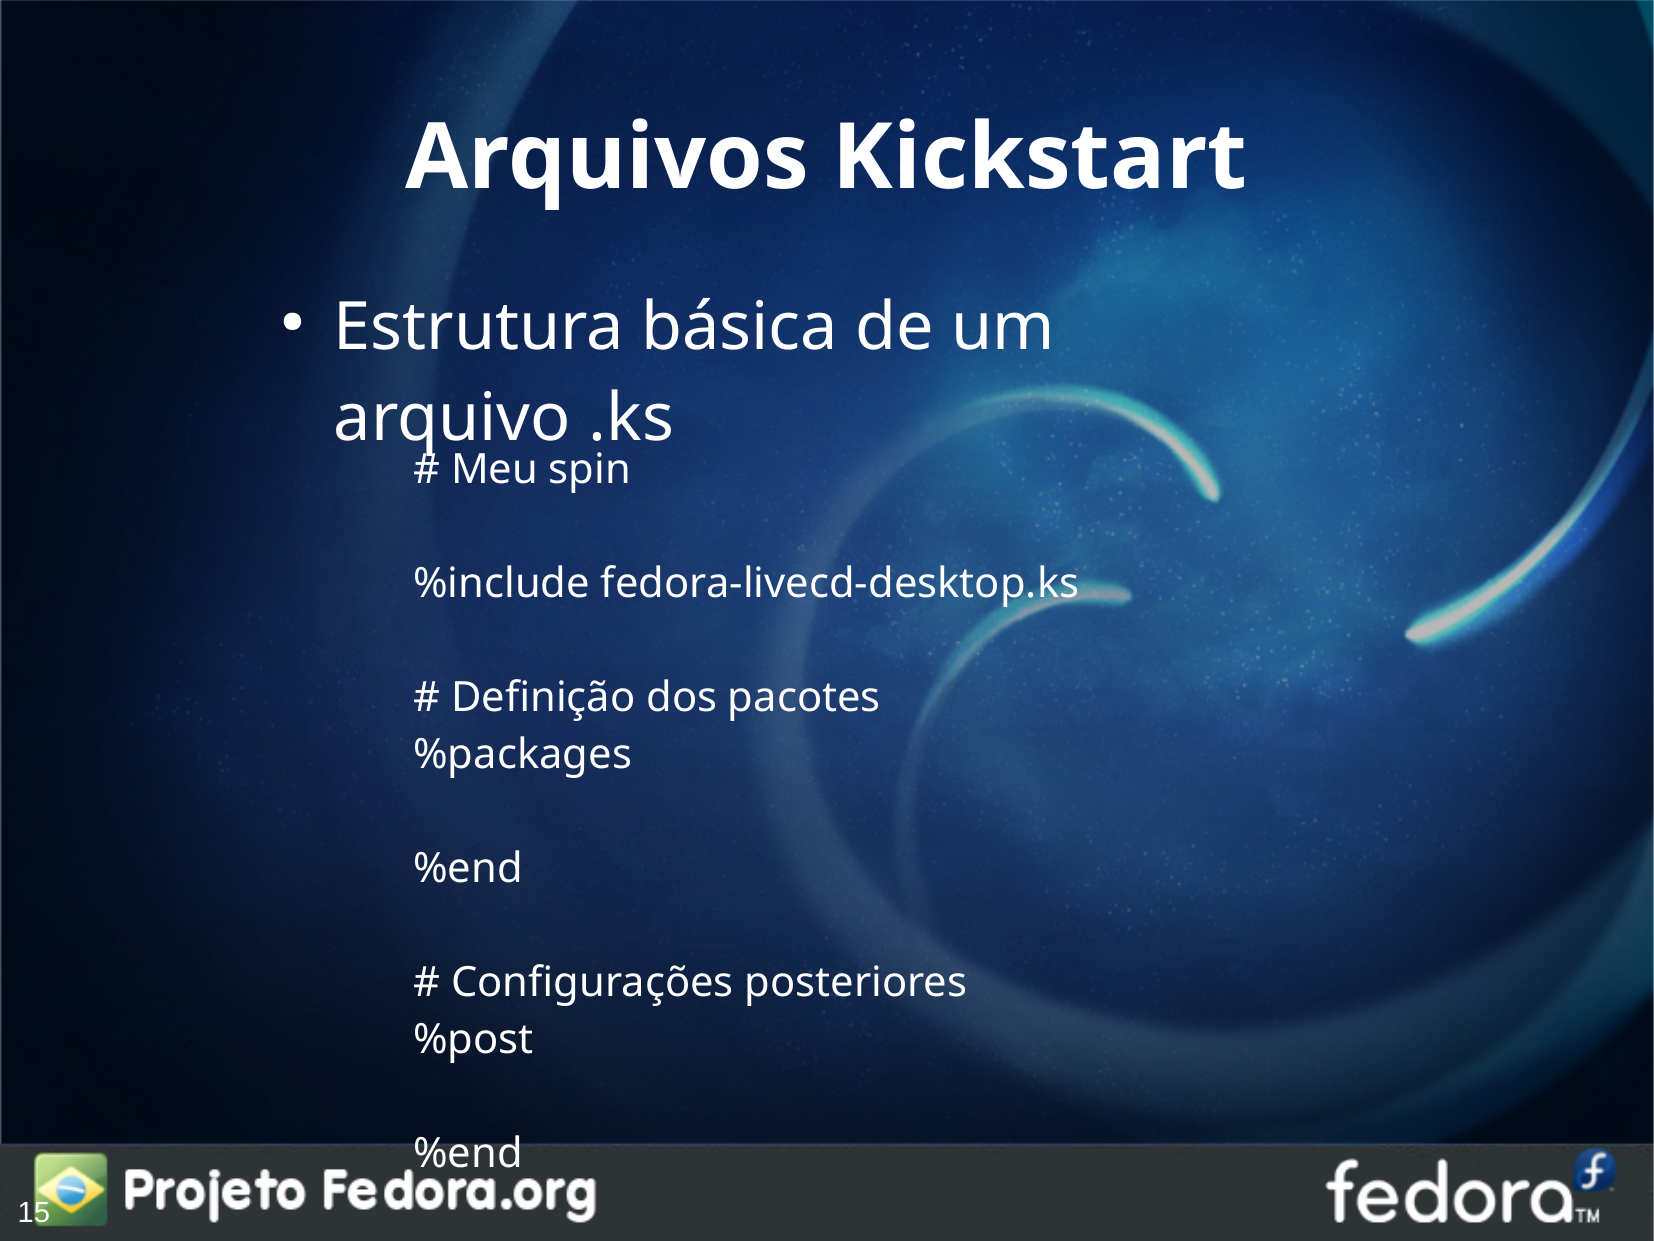

# Arquivos Kickstart
Estrutura básica de um arquivo .ks
# Meu spin
%include fedora-livecd-desktop.ks
# Definição dos pacotes
%packages
%end
# Configurações posteriores
%post
%end
15